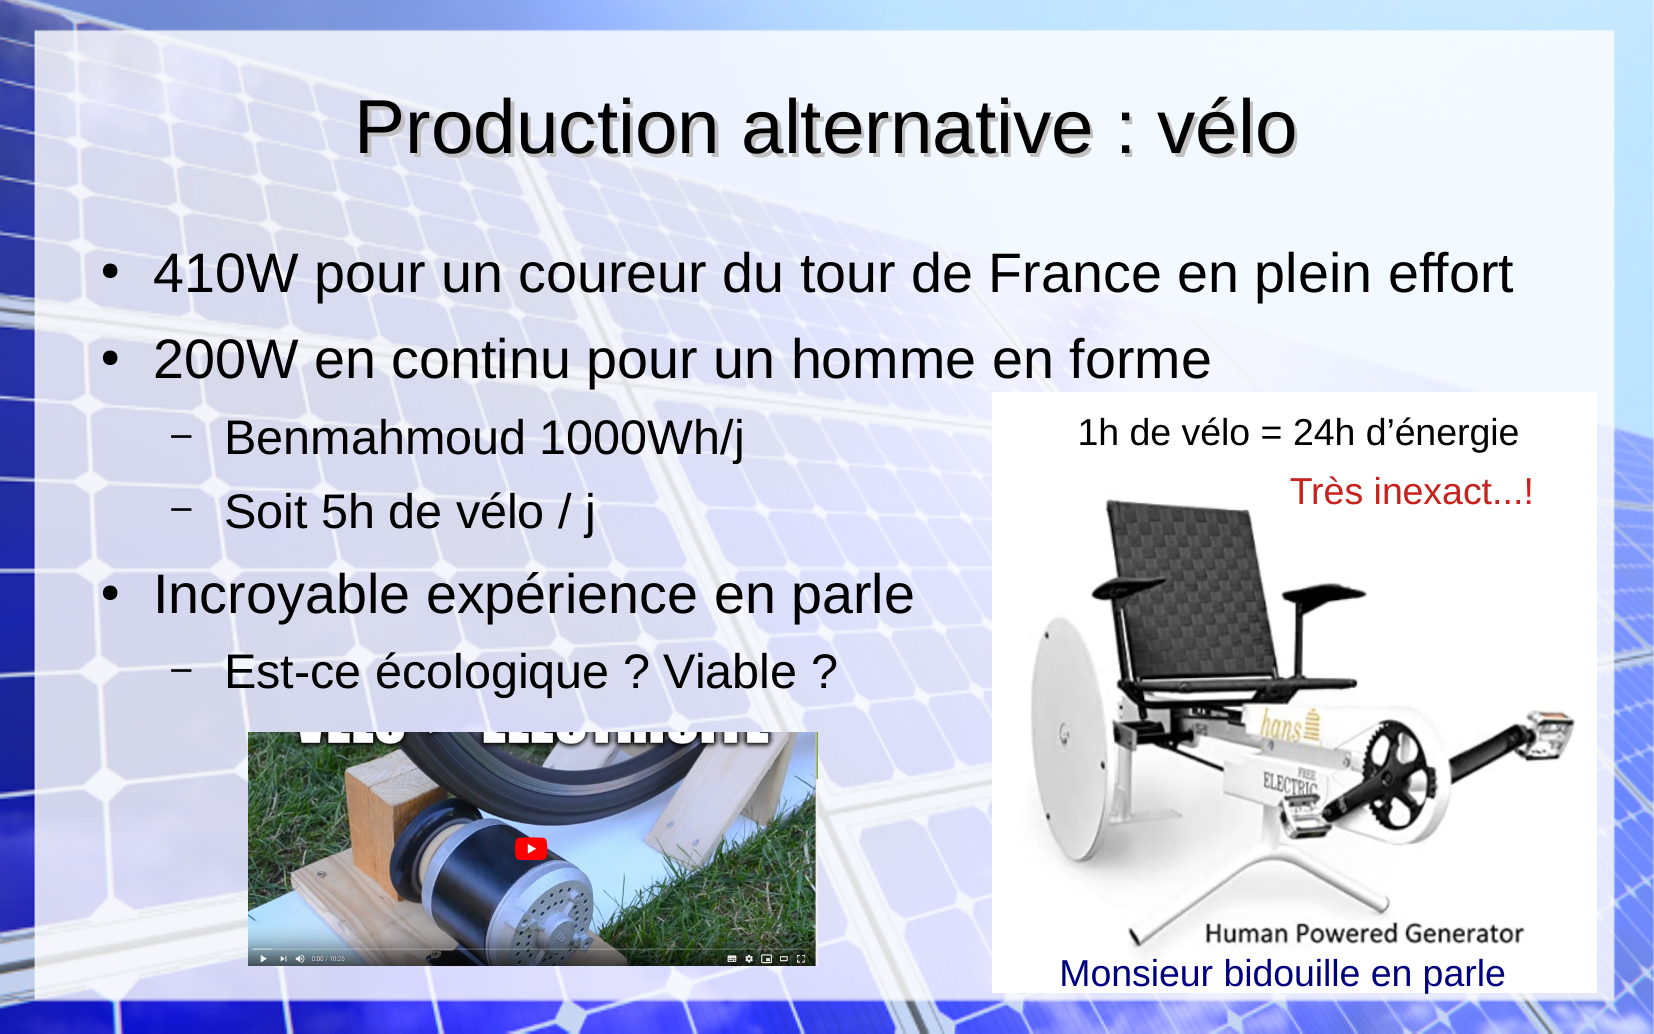

# Production alternative : vélo
410W pour un coureur du tour de France en plein effort
200W en continu pour un homme en forme
Benmahmoud 1000Wh/j
Soit 5h de vélo / j
Incroyable expérience en parle
Est-ce écologique ? Viable ?
1h de vélo = 24h d’énergie
Très inexact...!
Monsieur bidouille en parle